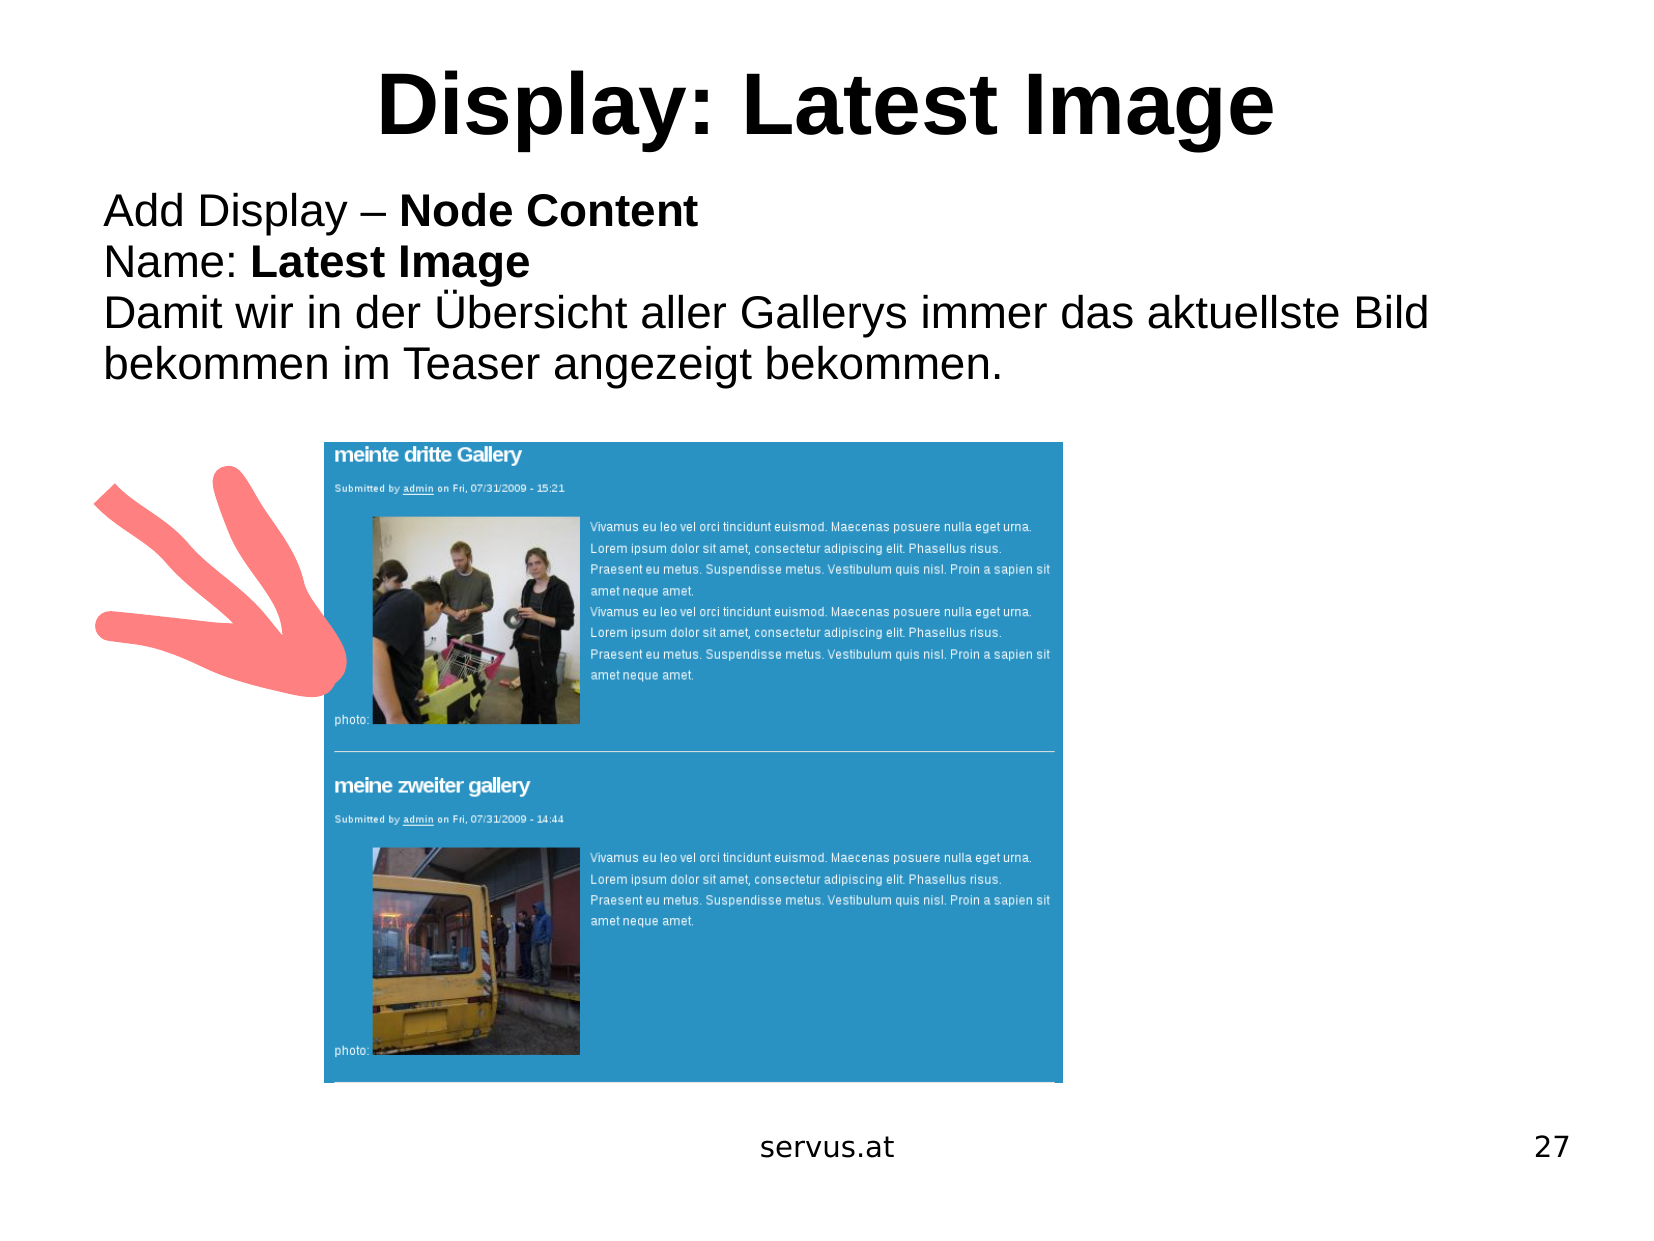

# Display: Latest Image
Add Display – Node Content
Name: Latest Image
Damit wir in der Übersicht aller Gallerys immer das aktuellste Bild bekommen im Teaser angezeigt bekommen.
servus.at
27